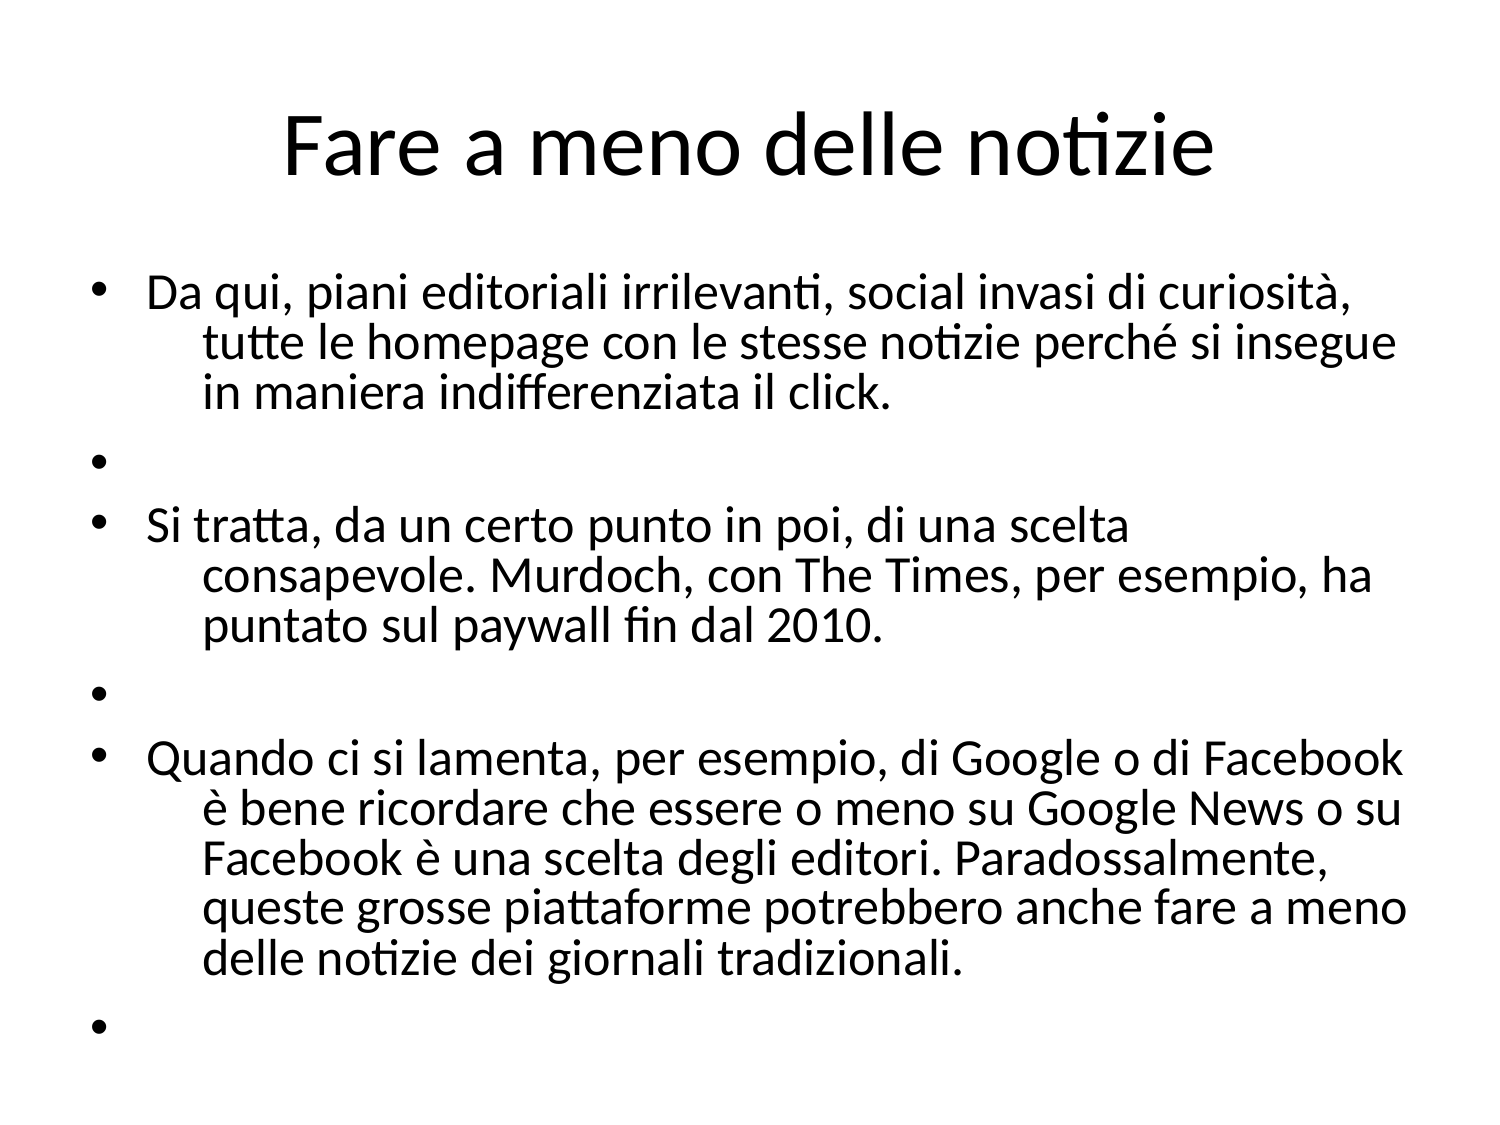

# Fare a meno delle notizie
Da qui, piani editoriali irrilevanti, social invasi di curiosità, tutte le homepage con le stesse notizie perché si insegue in maniera indifferenziata il click.
Si tratta, da un certo punto in poi, di una scelta consapevole. Murdoch, con The Times, per esempio, ha puntato sul paywall fin dal 2010.
Quando ci si lamenta, per esempio, di Google o di Facebook è bene ricordare che essere o meno su Google News o su Facebook è una scelta degli editori. Paradossalmente, queste grosse piattaforme potrebbero anche fare a meno delle notizie dei giornali tradizionali.